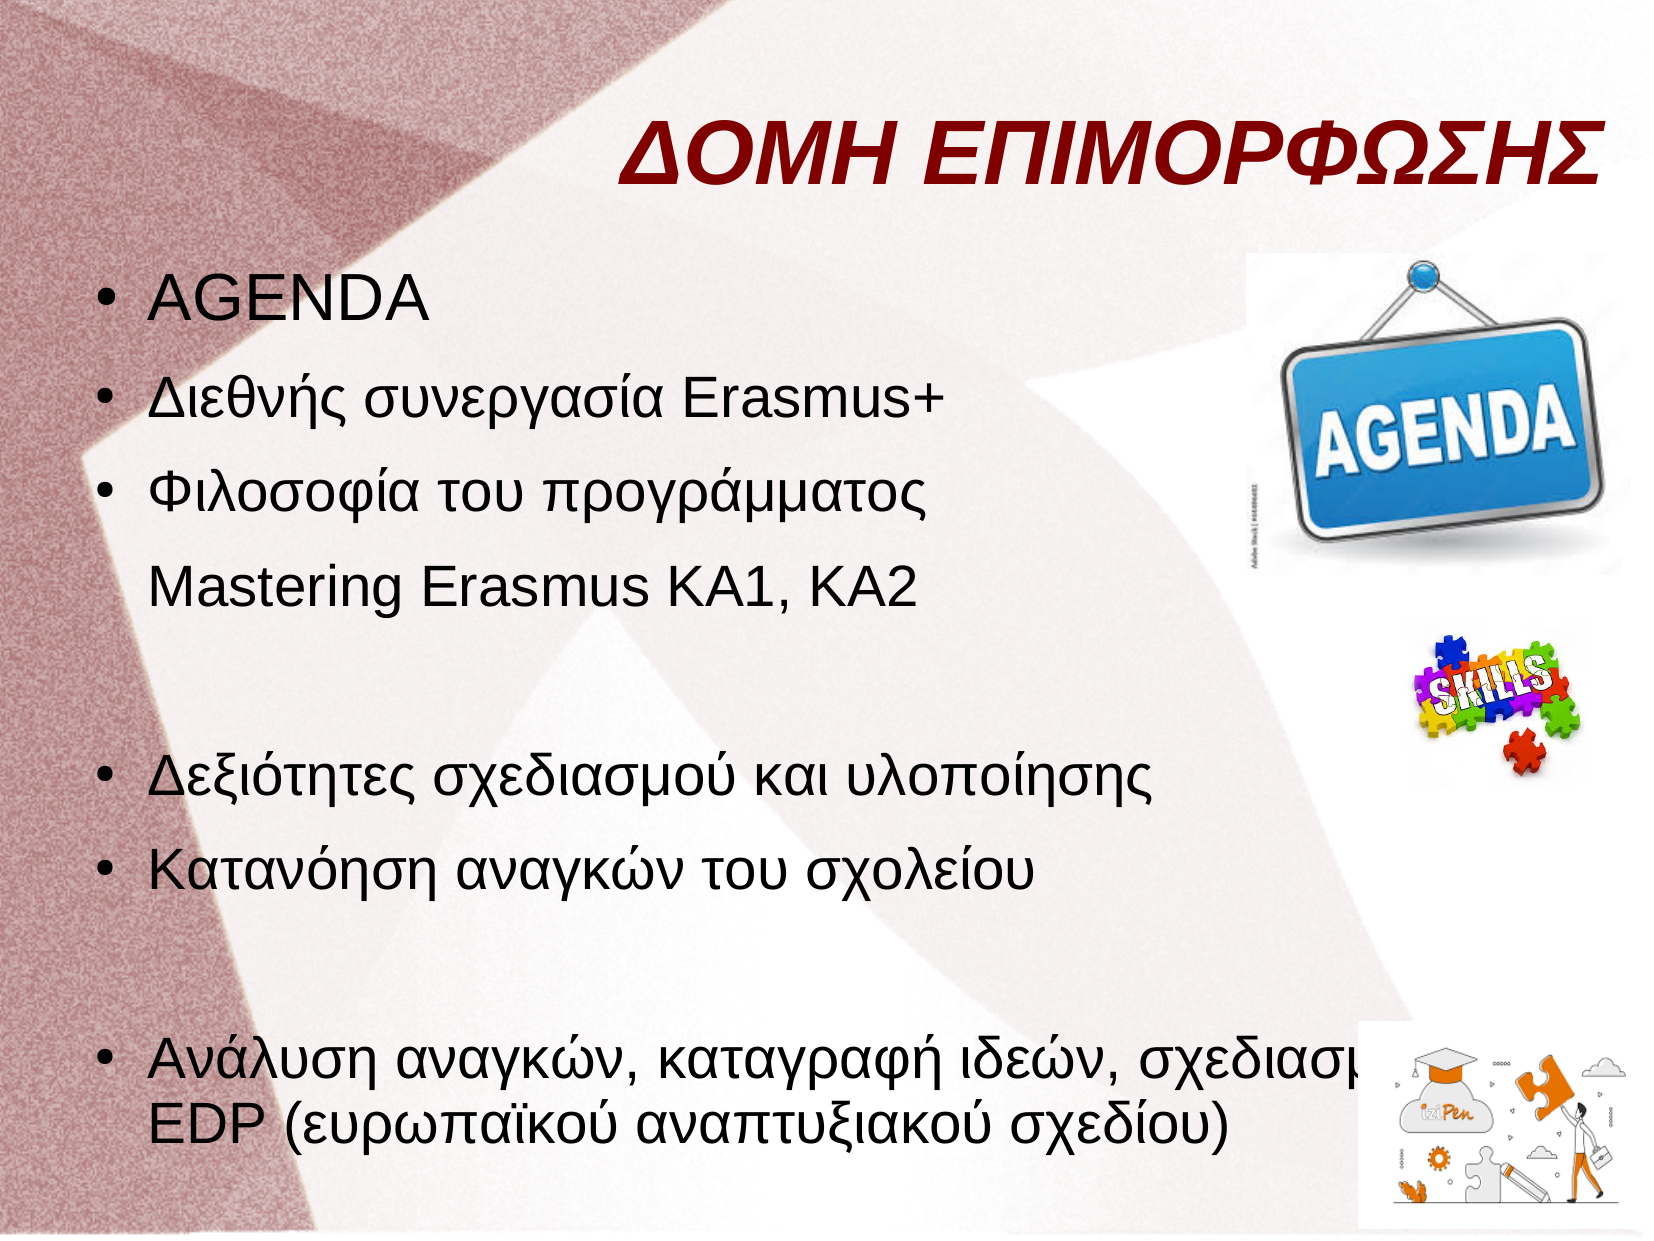

# ΔΟΜΗ ΕΠΙΜΟΡΦΩΣΗΣ
AGENDA
Διεθνής συνεργασία Erasmus+
Φιλοσοφία του προγράμματος
Mastering Erasmus KA1, KA2
Δεξιότητες σχεδιασμού και υλοποίησης
Κατανόηση αναγκών του σχολείου
Ανάλυση αναγκών, καταγραφή ιδεών, σχεδιασμός EDP (ευρωπαϊκού αναπτυξιακού σχεδίου)